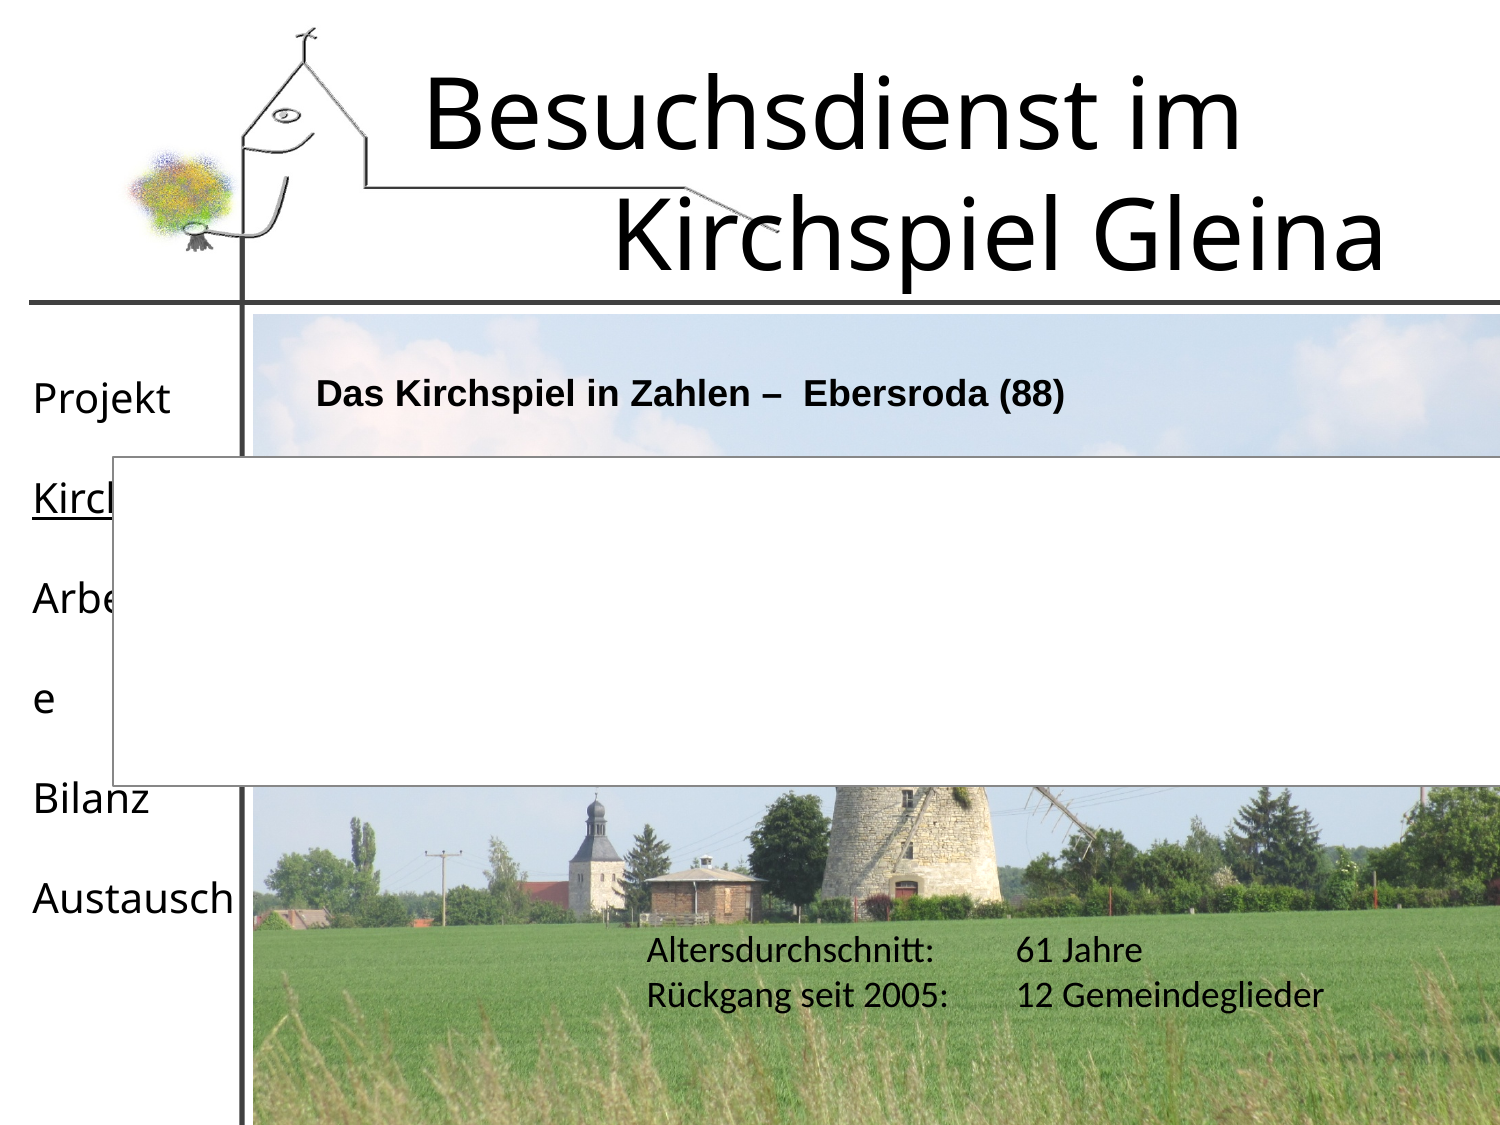

Projekt
Kirchspiel
Arbeitsweise
Bilanz
Austausch
Das Kirchspiel in Zahlen – Ebersroda (88)
### Chart
| Category | |
|---|---|Altersdurchschnitt:		61 Jahre
Rückgang seit 2005:	12 Gemeindeglieder